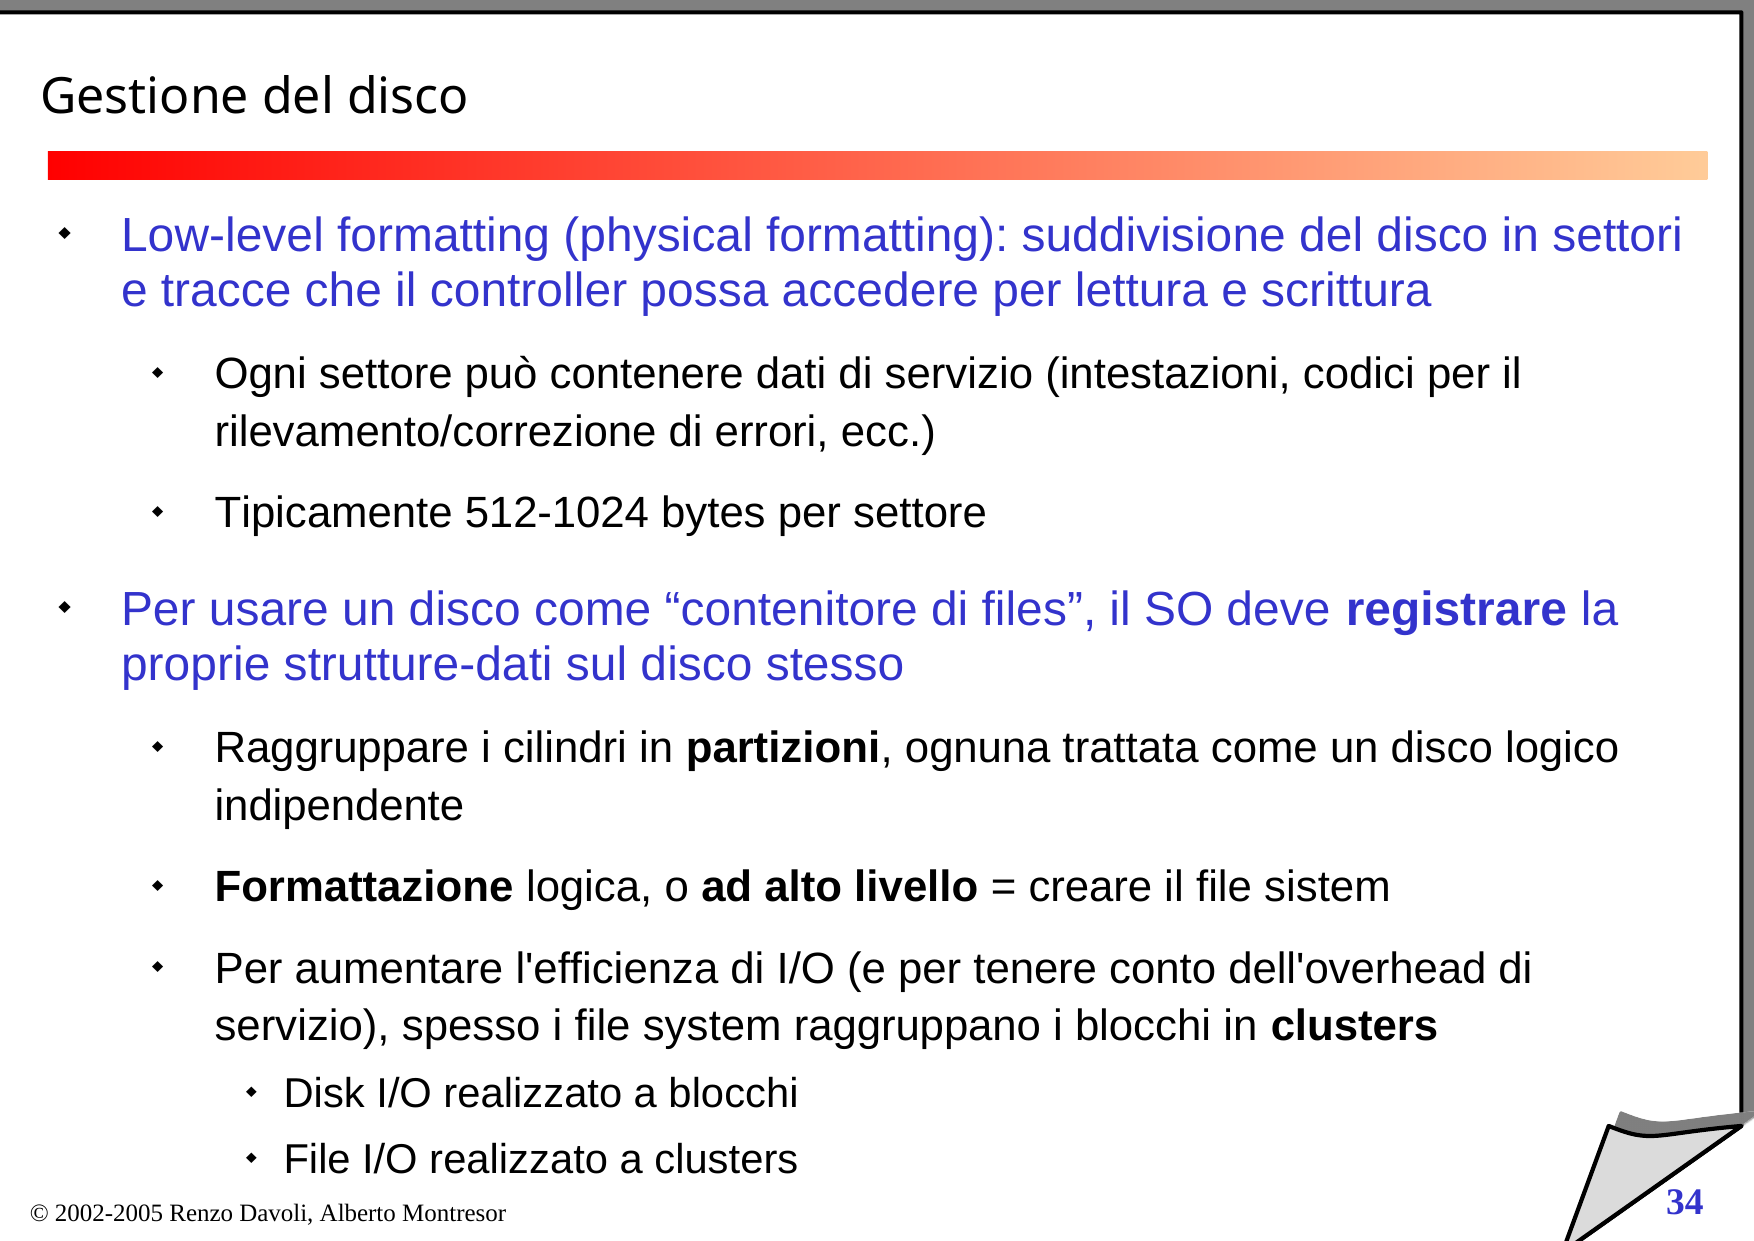

# Gestione del disco
Low-level formatting (physical formatting): suddivisione del disco in settori e tracce che il controller possa accedere per lettura e scrittura
Ogni settore può contenere dati di servizio (intestazioni, codici per il rilevamento/correzione di errori, ecc.)
Tipicamente 512-1024 bytes per settore
Per usare un disco come “contenitore di files”, il SO deve registrare la proprie strutture-dati sul disco stesso
Raggruppare i cilindri in partizioni, ognuna trattata come un disco logico indipendente
Formattazione logica, o ad alto livello = creare il file sistem
Per aumentare l'efficienza di I/O (e per tenere conto dell'overhead di servizio), spesso i file system raggruppano i blocchi in clusters
Disk I/O realizzato a blocchi
File I/O realizzato a clusters